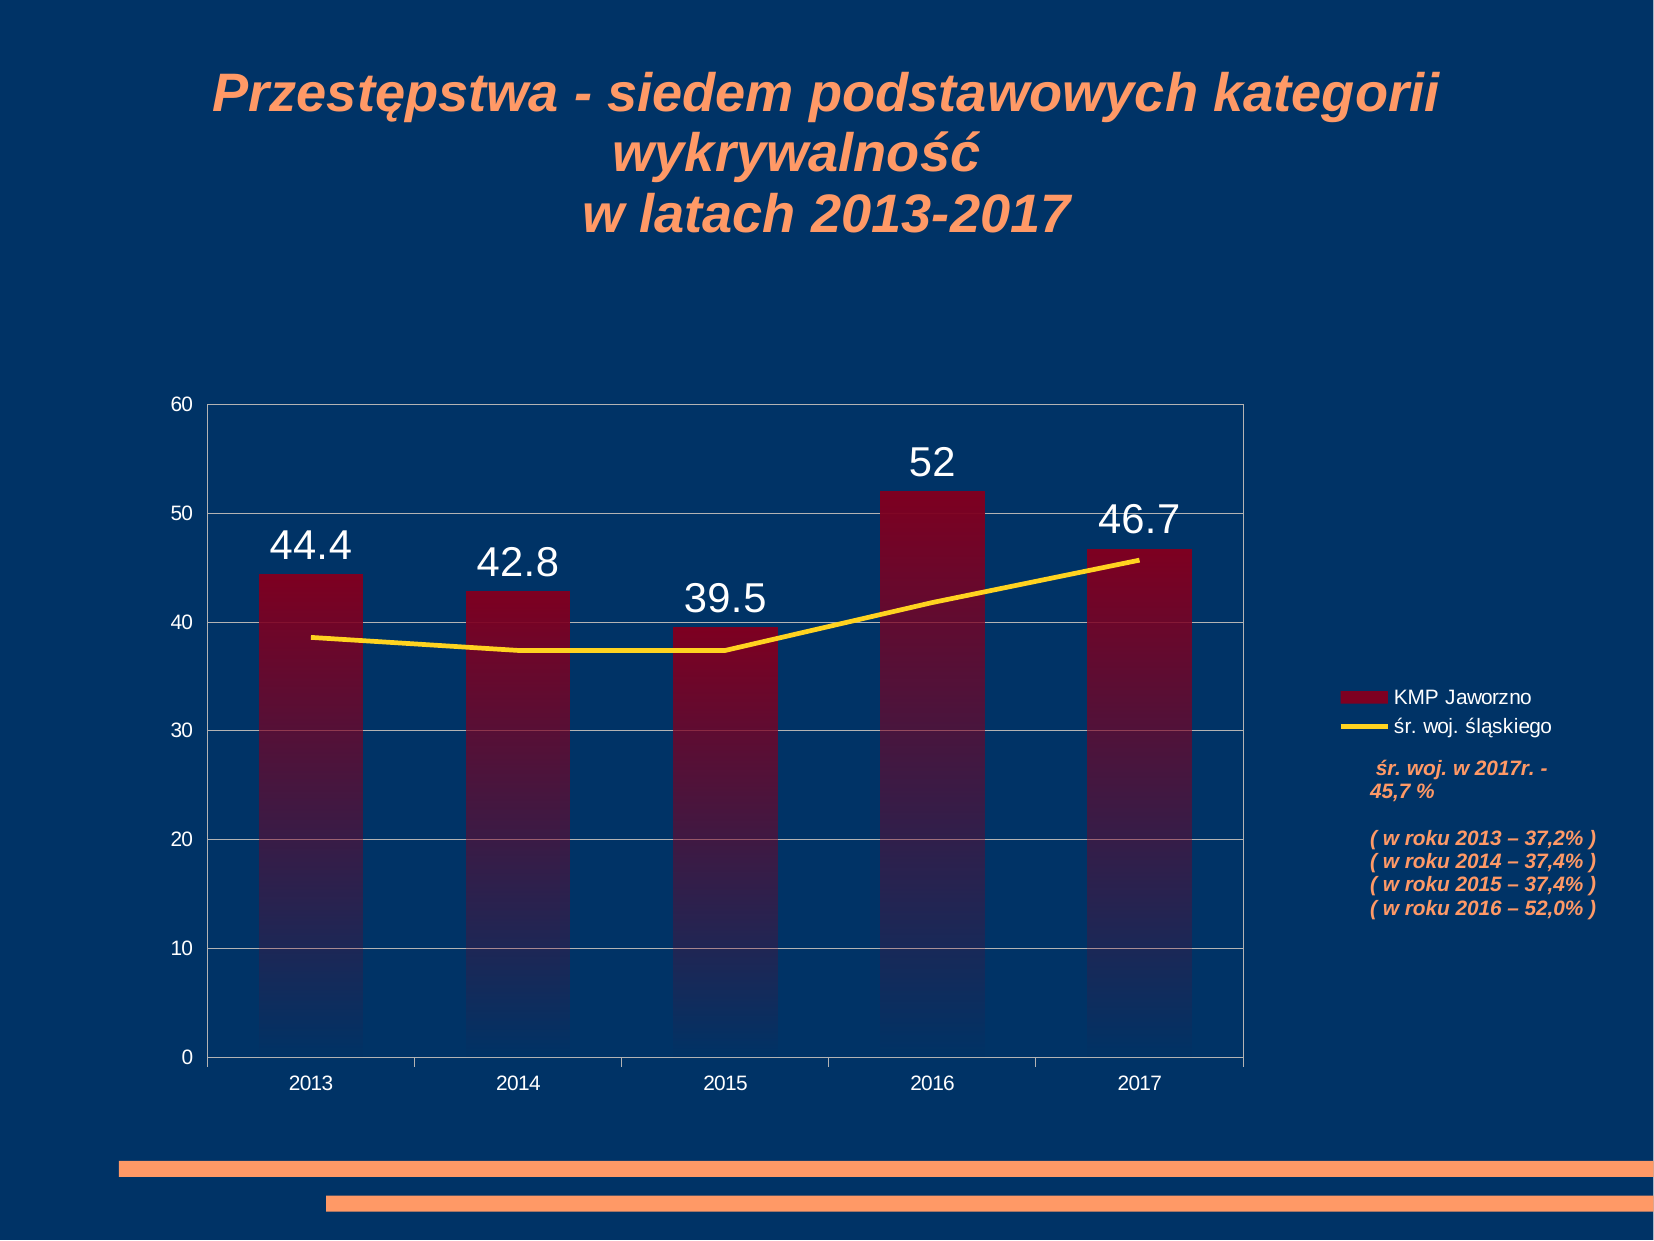

# Przestępstwa - siedem podstawowych kategorii wykrywalność w latach 2013-2017
### Chart
| Category | KMP Jaworzno | śr. woj. śląskiego |
|---|---|---|
| 2013 | 44.4 | 38.6 |
| 2014 | 42.8 | 37.4 |
| 2015 | 39.5 | 37.4 |
| 2016 | 52.0 | 41.8 |
| 2017 | 46.7 | 45.7 | śr. woj. w 2017r. -
45,7 %
( w roku 2013 – 37,2% )
( w roku 2014 – 37,4% )
( w roku 2015 – 37,4% )
( w roku 2016 – 52,0% )